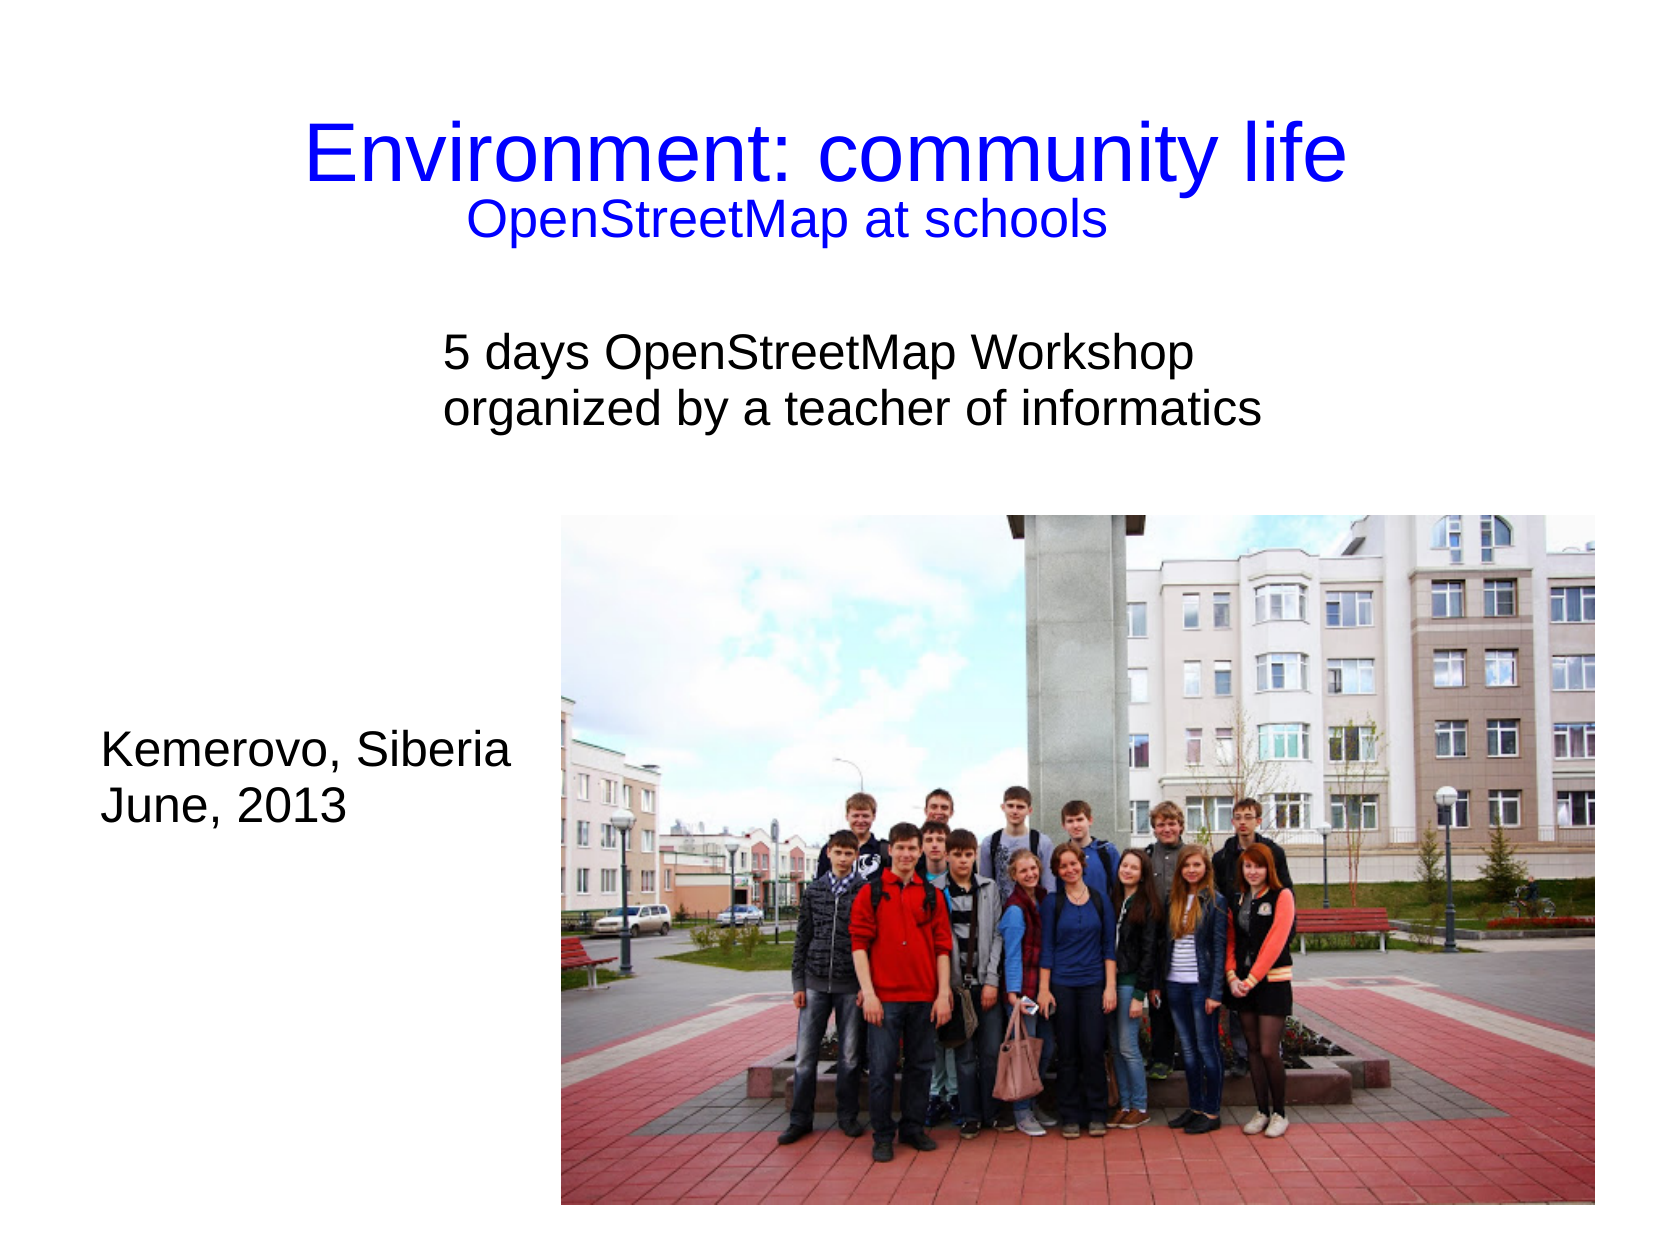

# Environment: community life
OpenStreetMap at schools
5 days OpenStreetMap Workshop
organized by a teacher of informatics
Kemerovo, Siberia
June, 2013